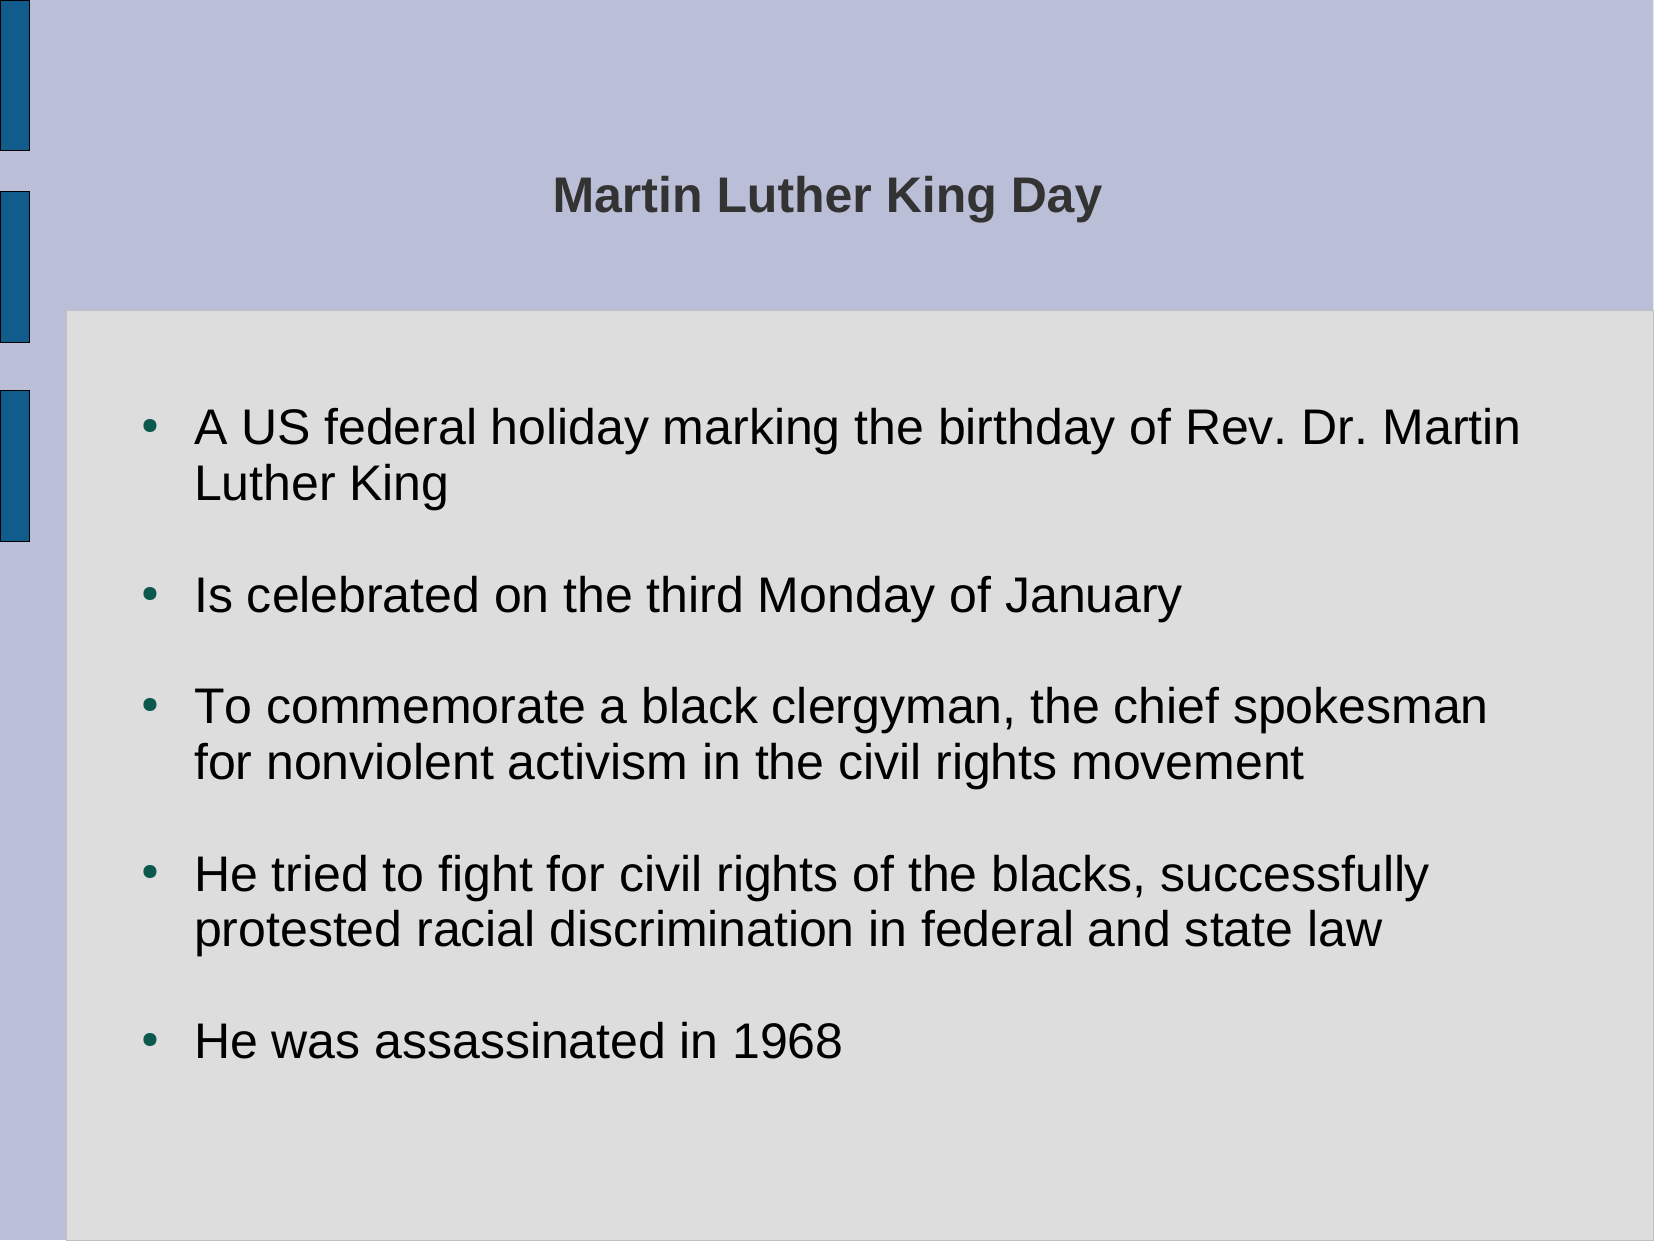

# Martin Luther King Day
A US federal holiday marking the birthday of Rev. Dr. Martin Luther King
Is celebrated on the third Monday of January
To commemorate a black clergyman, the chief spokesman for nonviolent activism in the civil rights movement
He tried to fight for civil rights of the blacks, successfully protested racial discrimination in federal and state law
He was assassinated in 1968